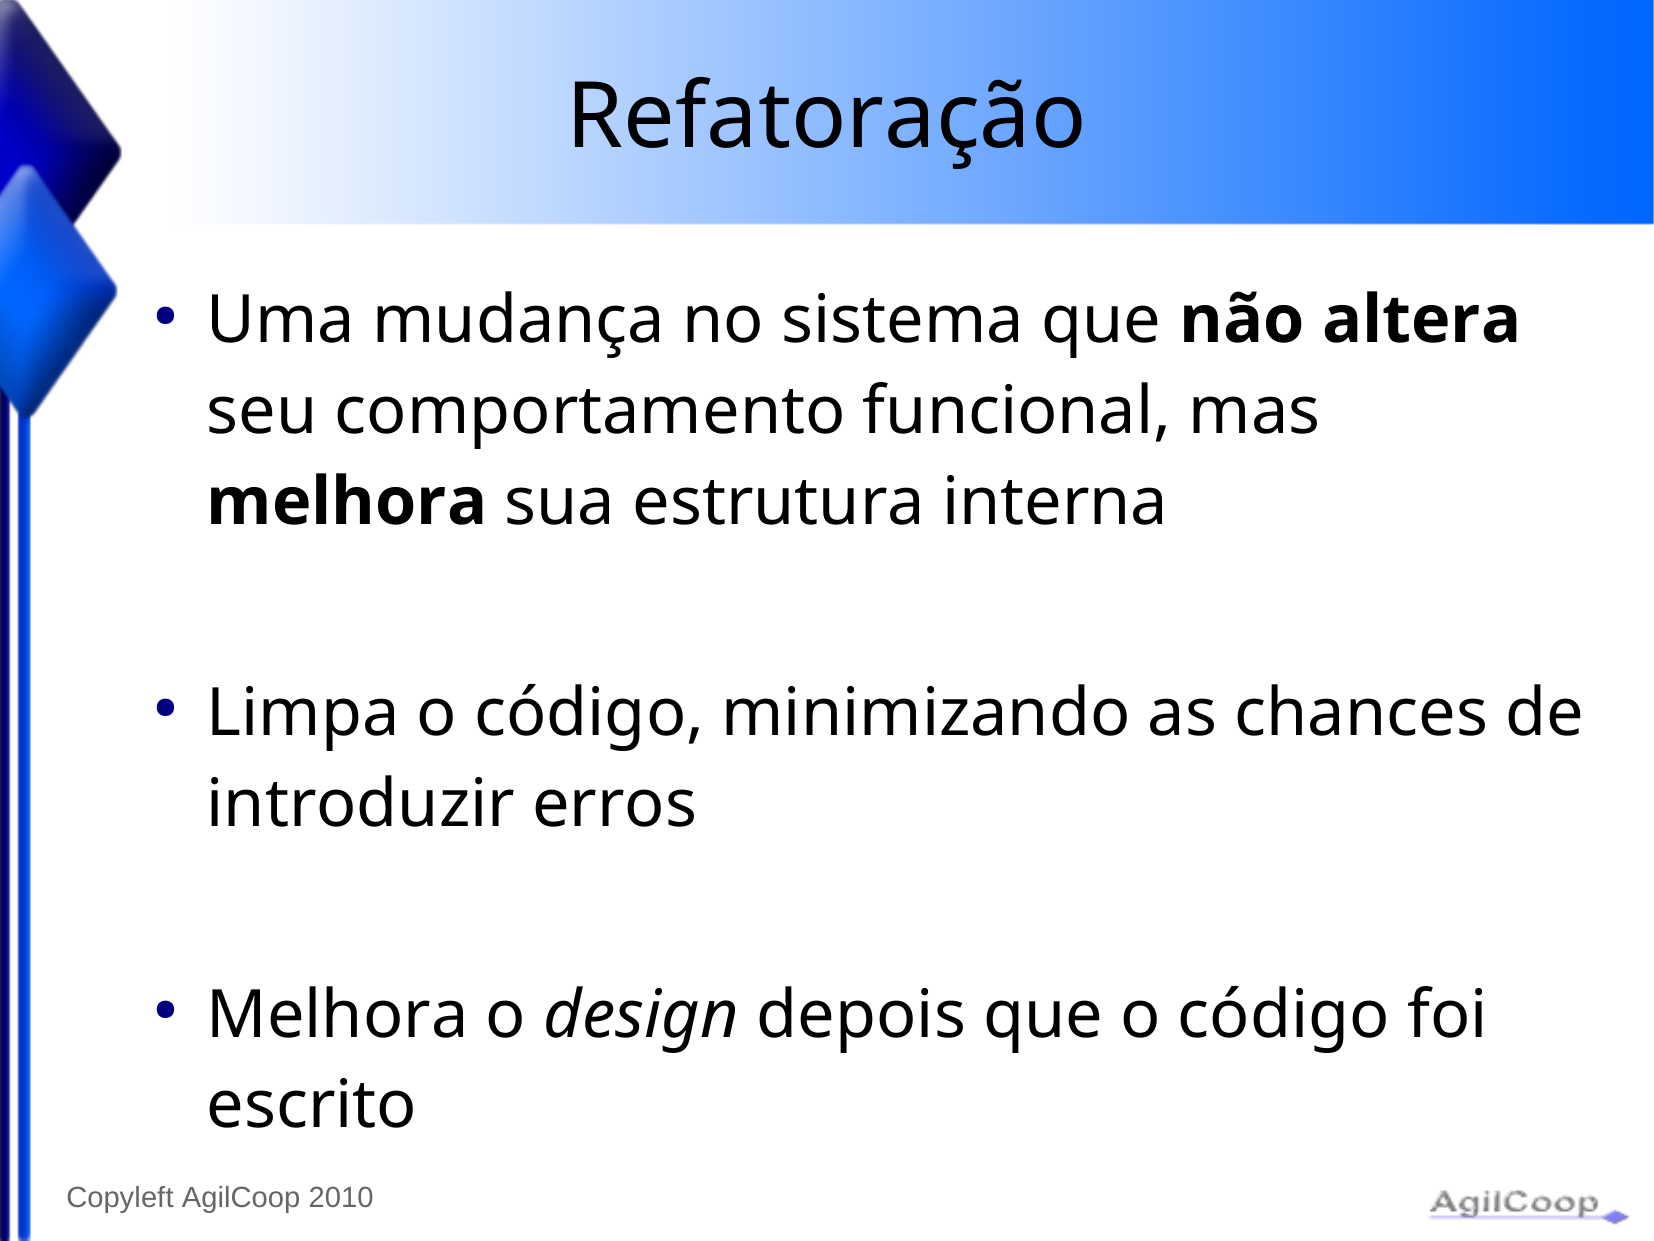

# Refatoração
Uma mudança no sistema que não altera seu comportamento funcional, mas melhora sua estrutura interna
Limpa o código, minimizando as chances de introduzir erros
Melhora o design depois que o código foi escrito
Copyleft AgilCoop 2010